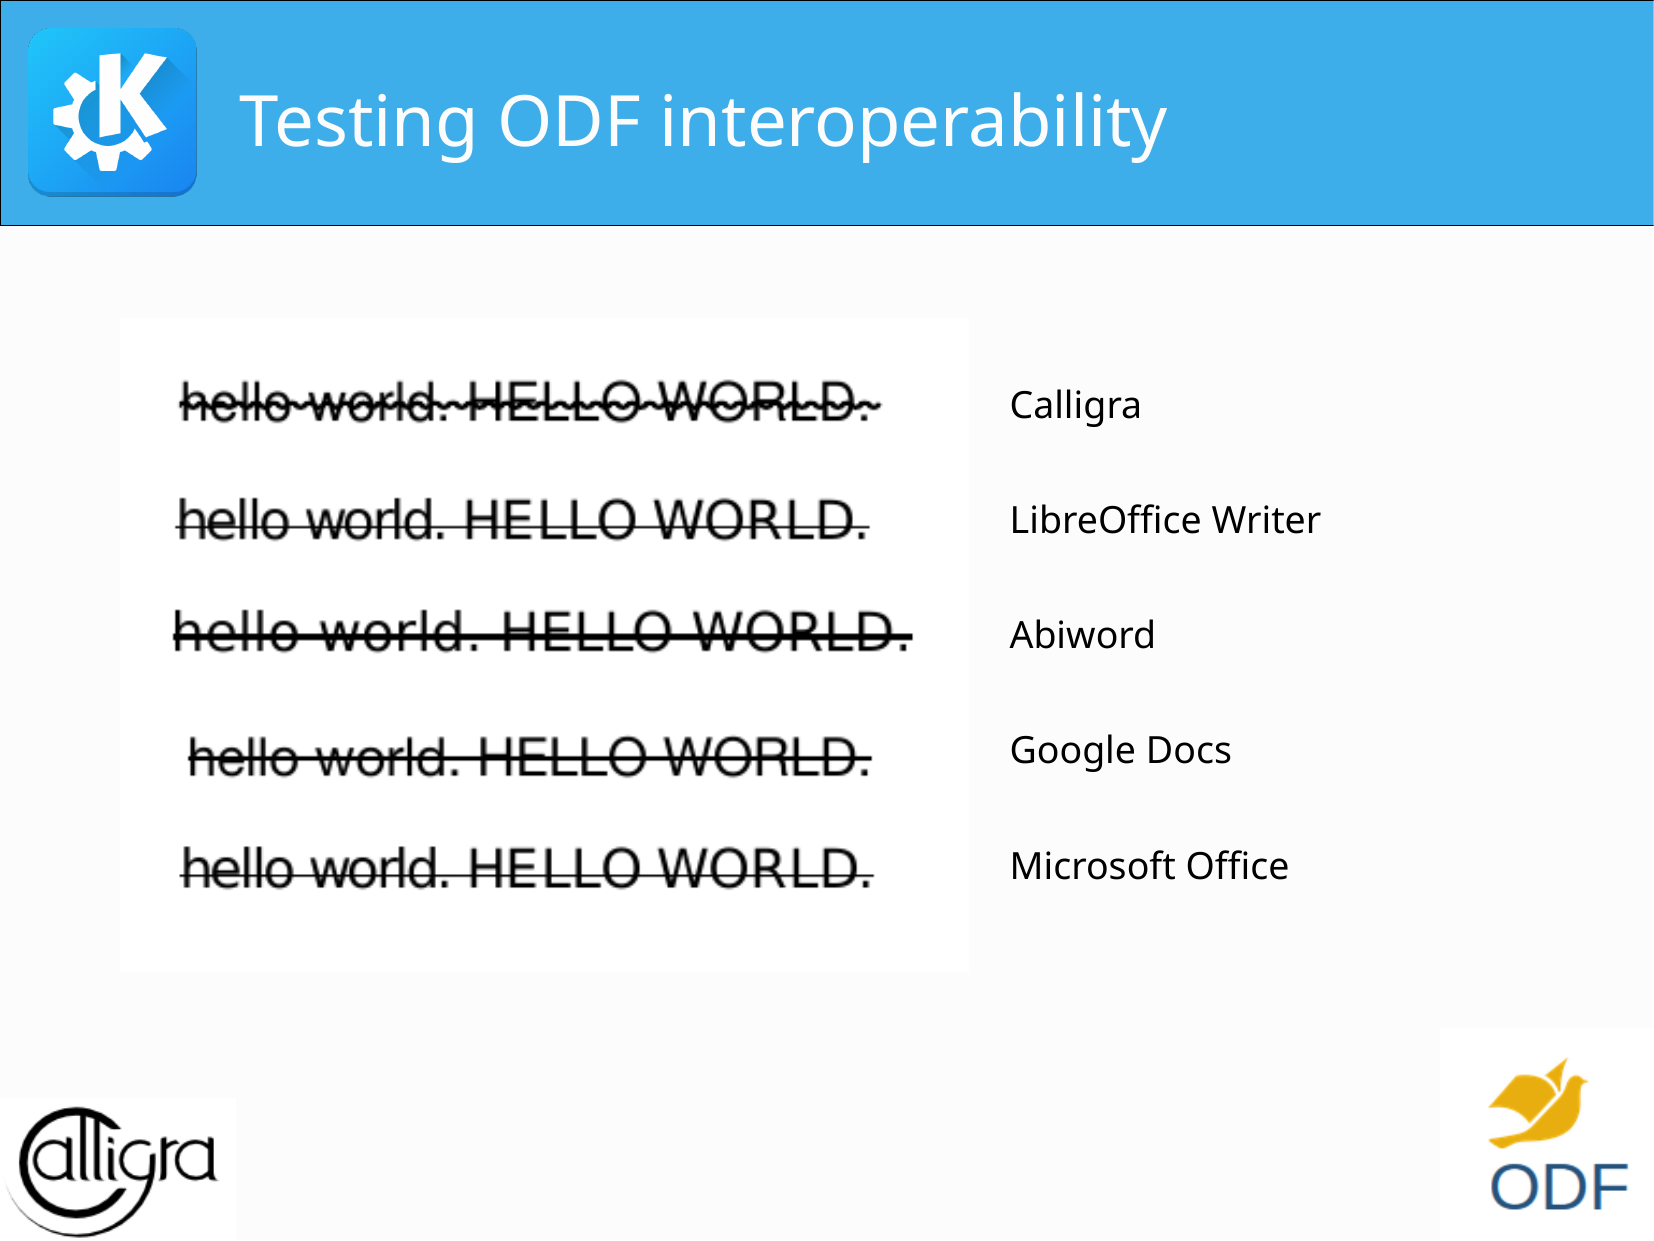

Testing ODF interoperability
Calligra
LibreOffice Writer
Abiword
Google Docs
Microsoft Office